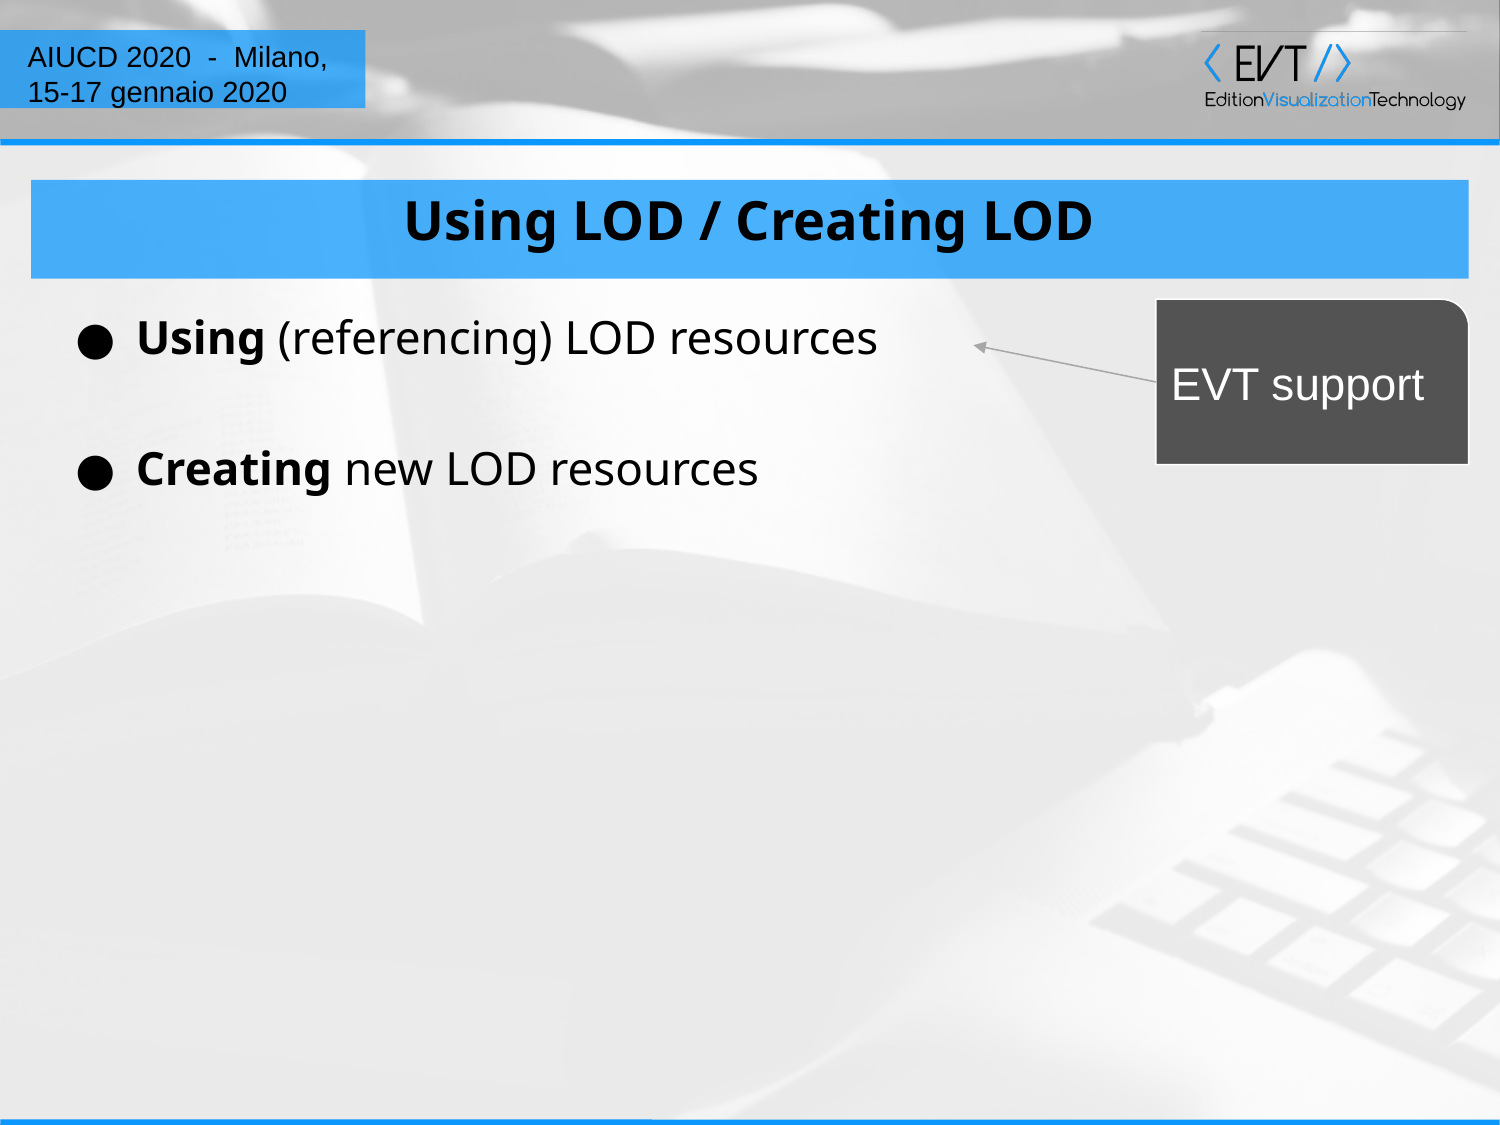

# Using LOD / Creating LOD
Using (referencing) LOD resources
Creating new LOD resources
EVT support